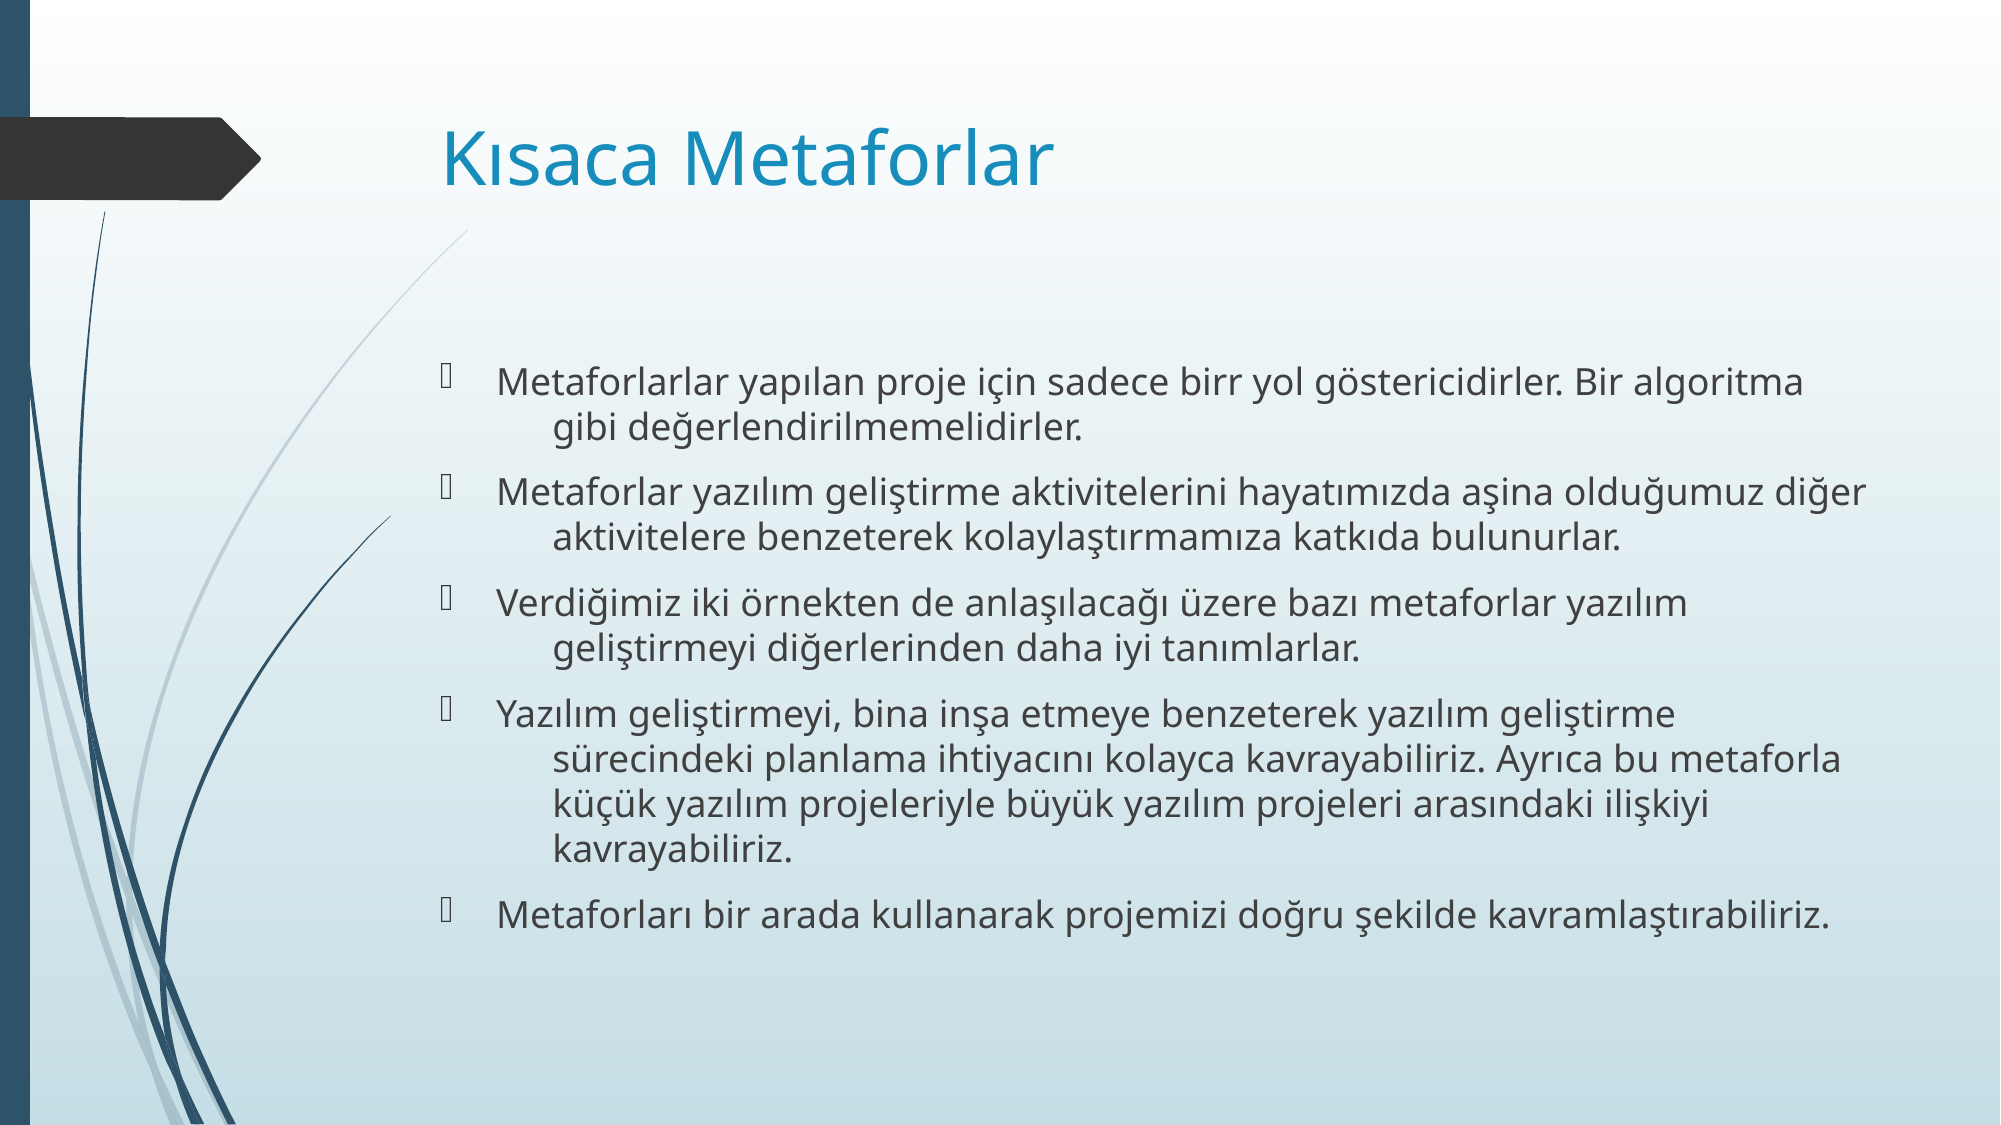

# Kısaca Metaforlar
Metaforlarlar yapılan proje için sadece birr yol göstericidirler. Bir algoritma gibi değerlendirilmemelidirler.
Metaforlar yazılım geliştirme aktivitelerini hayatımızda aşina olduğumuz diğer aktivitelere benzeterek kolaylaştırmamıza katkıda bulunurlar.
Verdiğimiz iki örnekten de anlaşılacağı üzere bazı metaforlar yazılım geliştirmeyi diğerlerinden daha iyi tanımlarlar.
Yazılım geliştirmeyi, bina inşa etmeye benzeterek yazılım geliştirme sürecindeki planlama ihtiyacını kolayca kavrayabiliriz. Ayrıca bu metaforla küçük yazılım projeleriyle büyük yazılım projeleri arasındaki ilişkiyi kavrayabiliriz.
Metaforları bir arada kullanarak projemizi doğru şekilde kavramlaştırabiliriz.